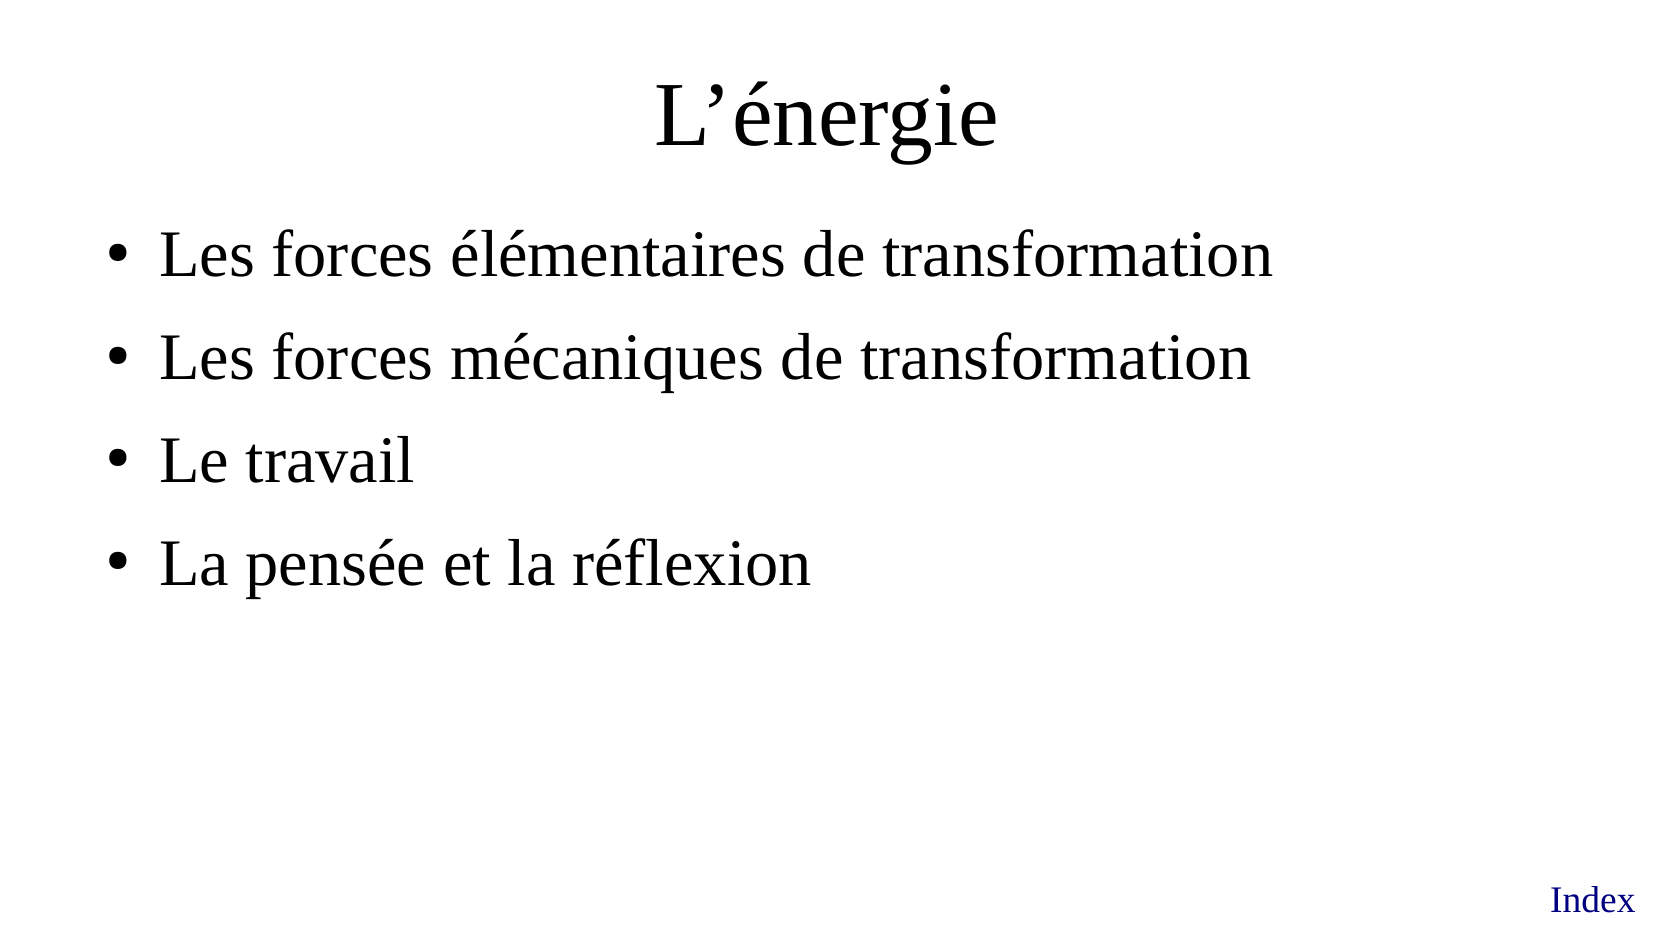

# L’énergie
Les forces élémentaires de transformation
Les forces mécaniques de transformation
Le travail
La pensée et la réflexion